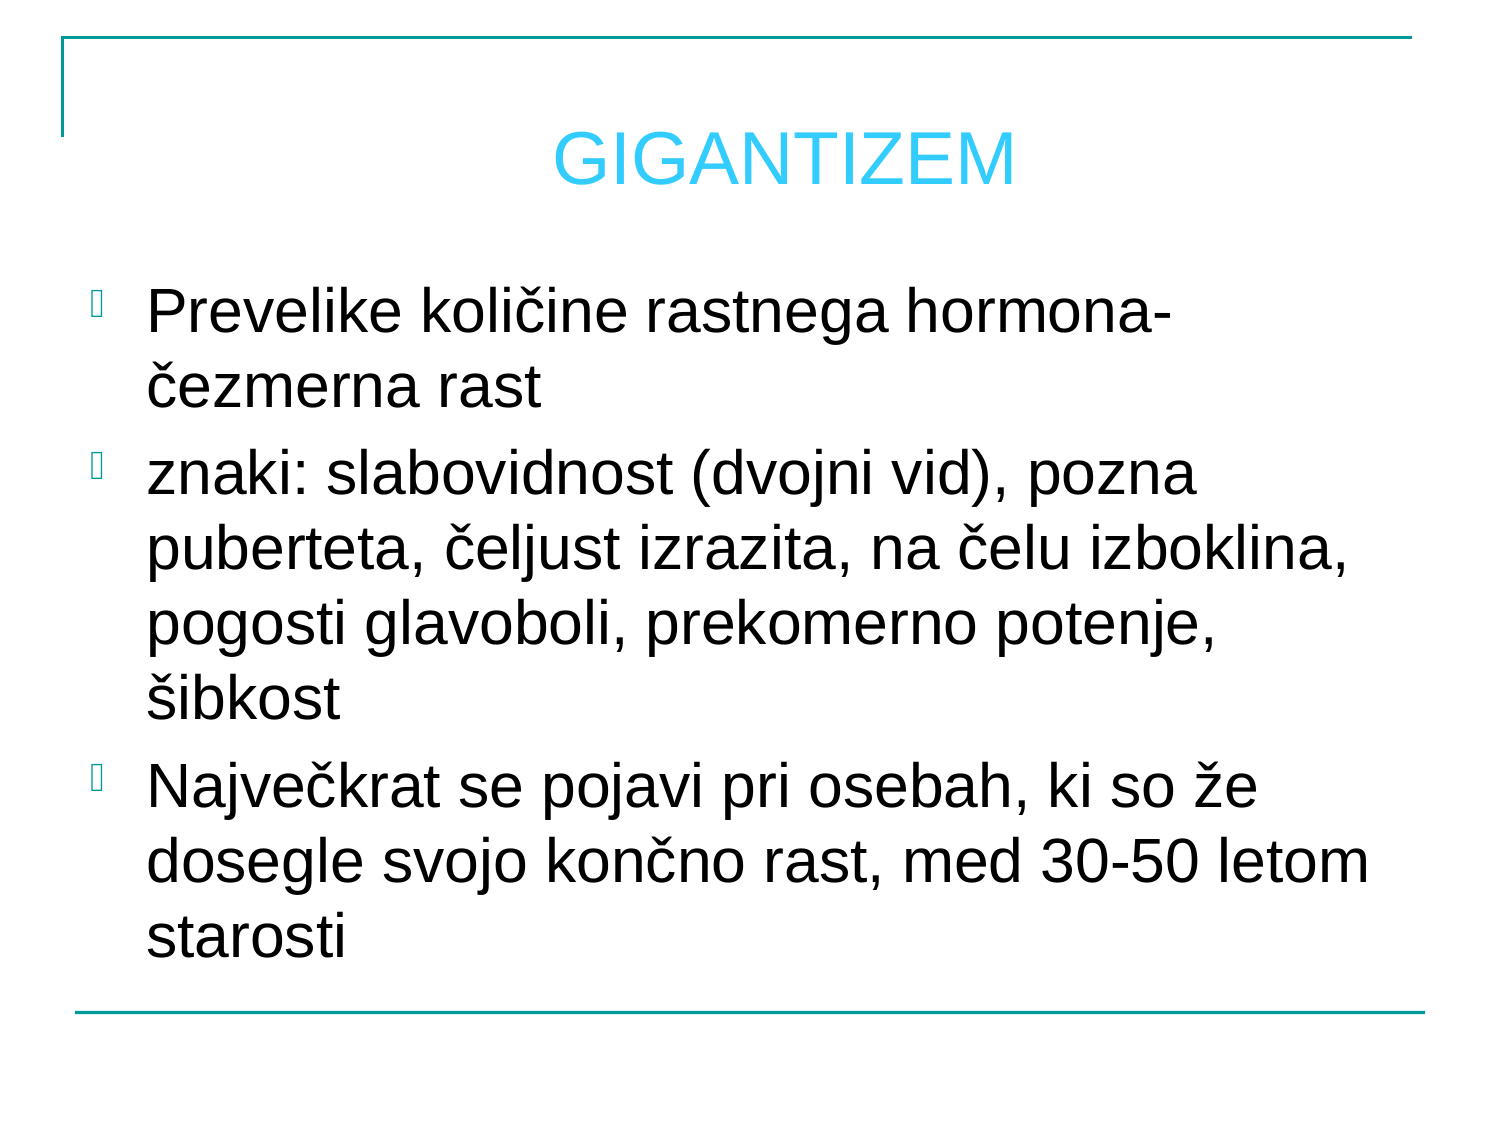

GIGANTIZEM
# Prevelike količine rastnega hormona- čezmerna rast
znaki: slabovidnost (dvojni vid), pozna puberteta, čeljust izrazita, na čelu izboklina, pogosti glavoboli, prekomerno potenje, šibkost
Največkrat se pojavi pri osebah, ki so že dosegle svojo končno rast, med 30-50 letom starosti